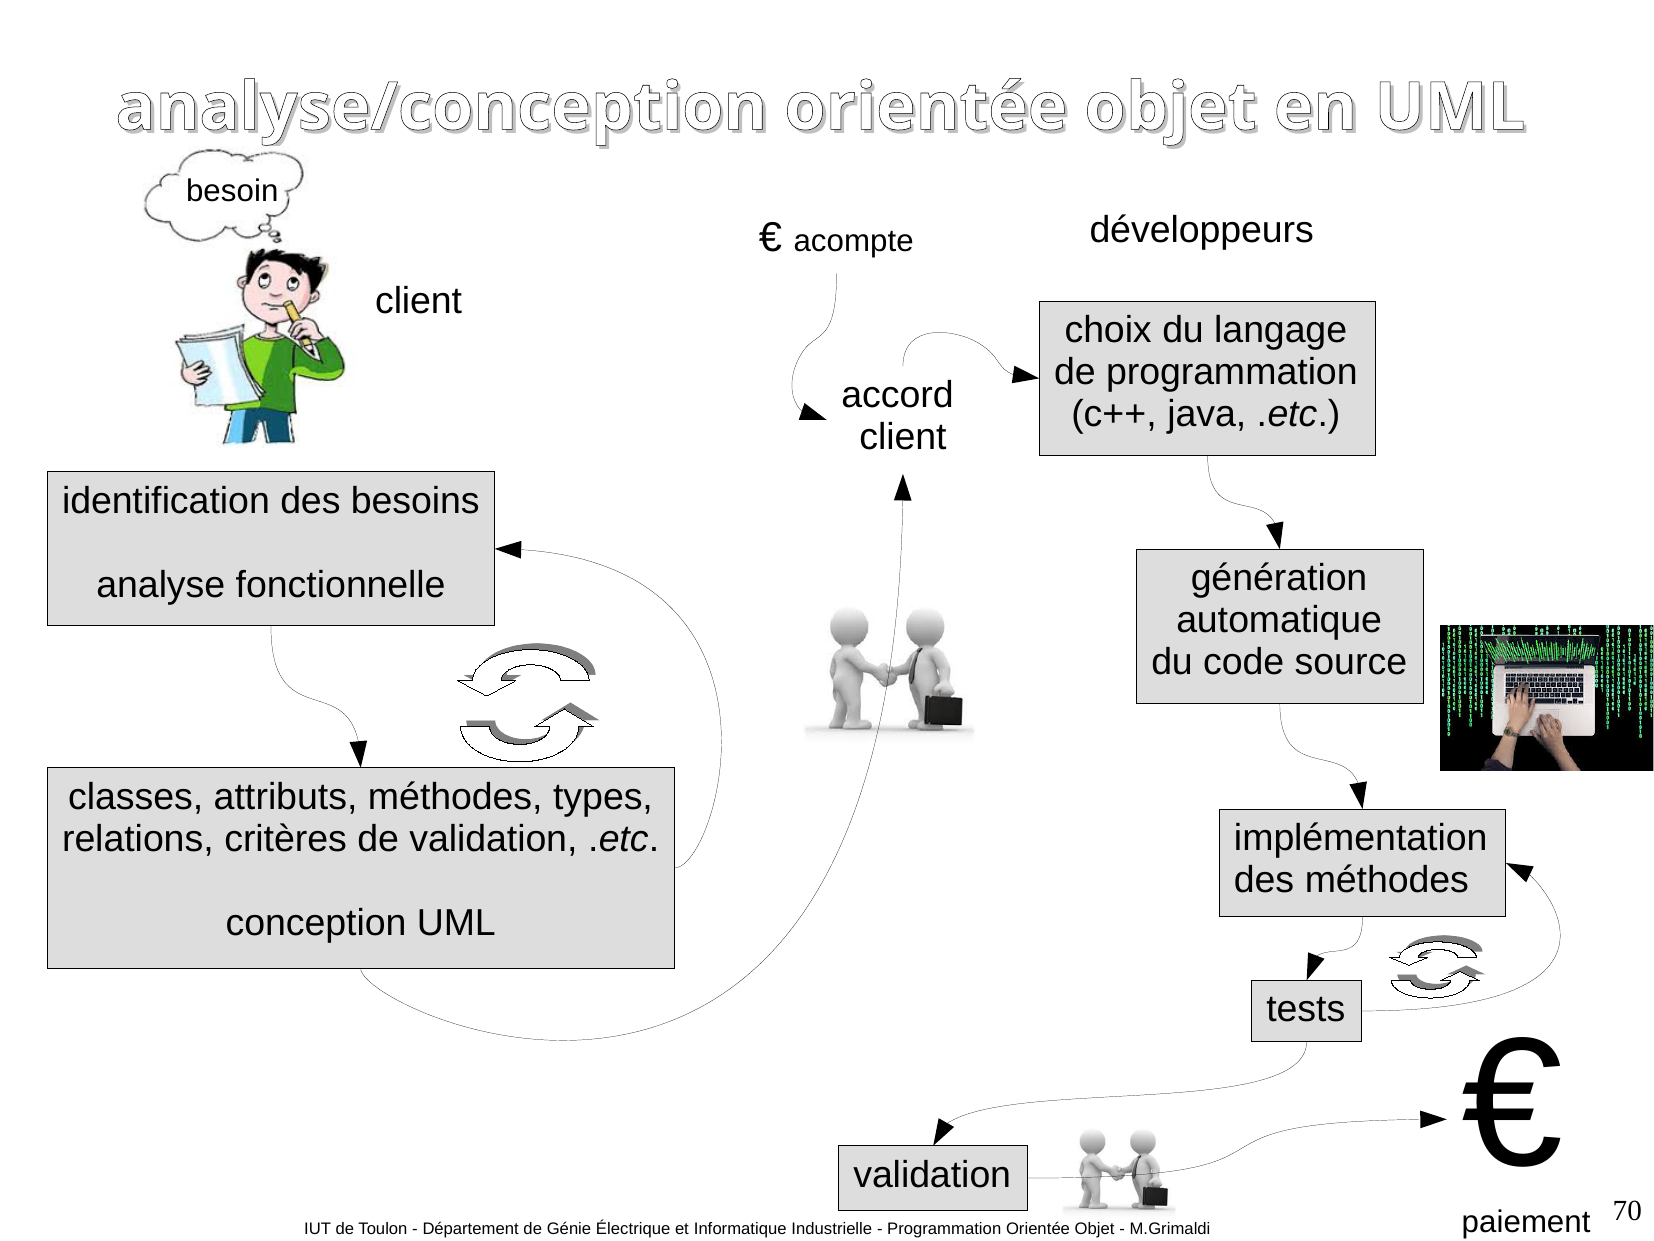

# analyse/conception orientée objet en UML
besoin
développeurs
€ acompte
accord
client
client
choix du langage de programmation
(c++, java, .etc.)
génération automatique du code source
implémentation des méthodes
identification des besoins
analyse fonctionnelle
classes, attributs, méthodes, types,
relations, critères de validation, .etc.
conception UML
tests
€
paiement
validation